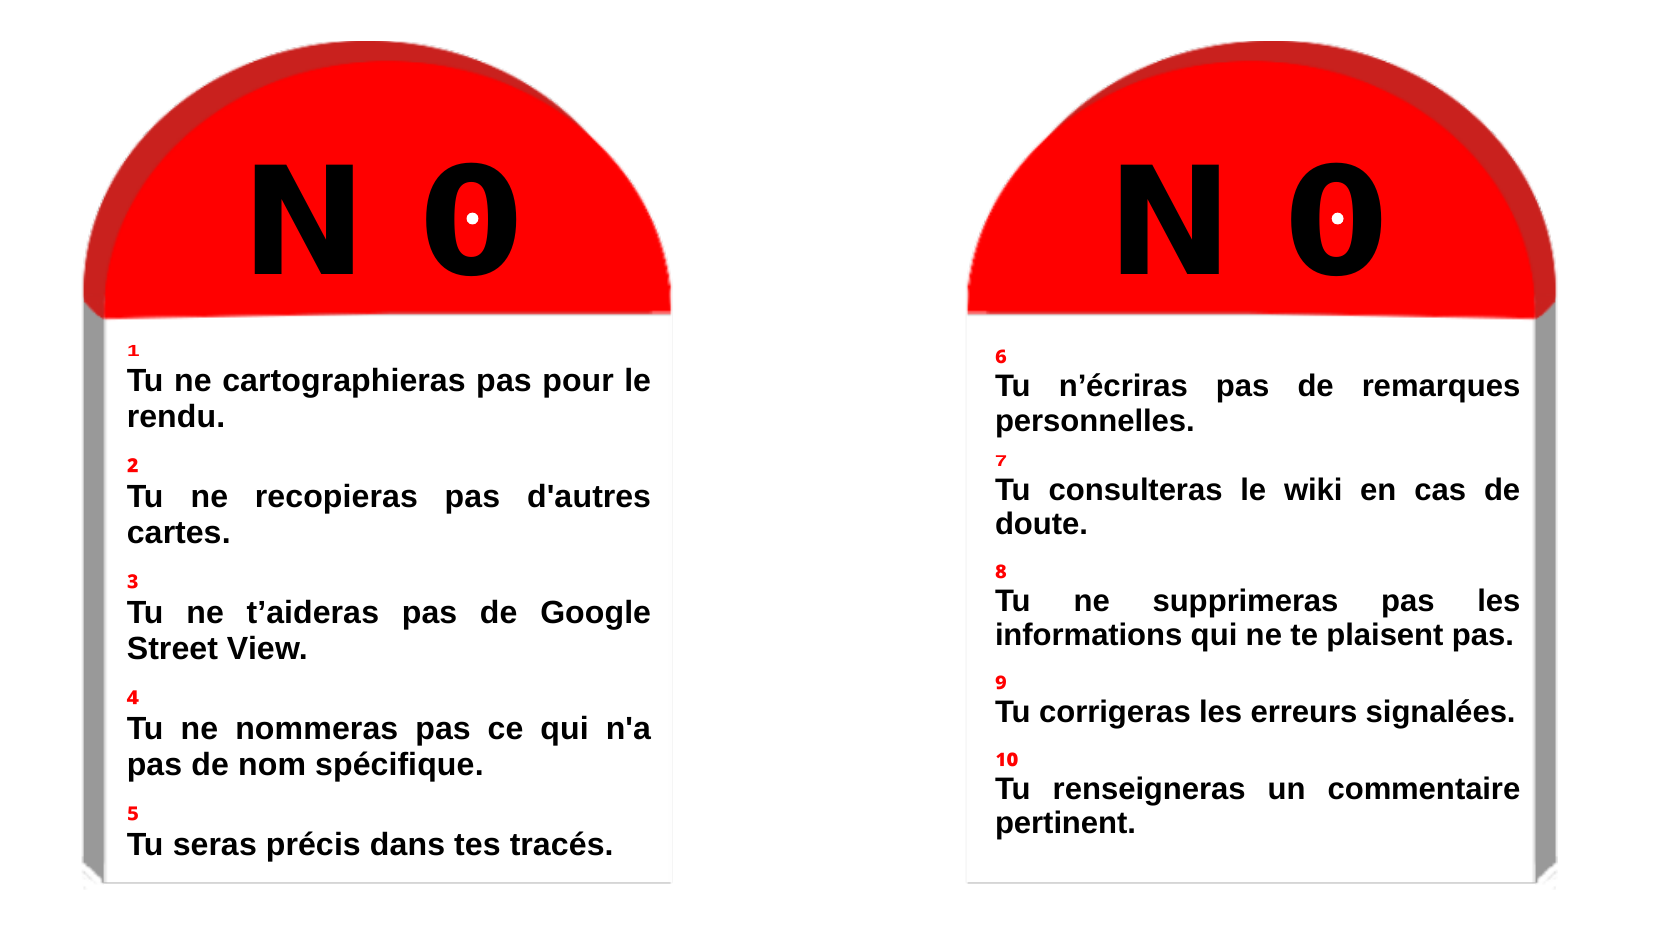

N 0
N 0
₁
Tu ne cartographieras pas pour le rendu.
₂
Tu ne recopieras pas d'autres cartes.
₃
Tu ne t’aideras pas de Google Street View.
₄
Tu ne nommeras pas ce qui n'a pas de nom spécifique.
₅
Tu seras précis dans tes tracés.
₆
Tu n’écriras pas de remarques personnelles.
₇
Tu consulteras le wiki en cas de doute.
₈
Tu ne supprimeras pas les informations qui ne te plaisent pas.
₉
Tu corrigeras les erreurs signalées.
₁₀
Tu renseigneras un commentaire pertinent.